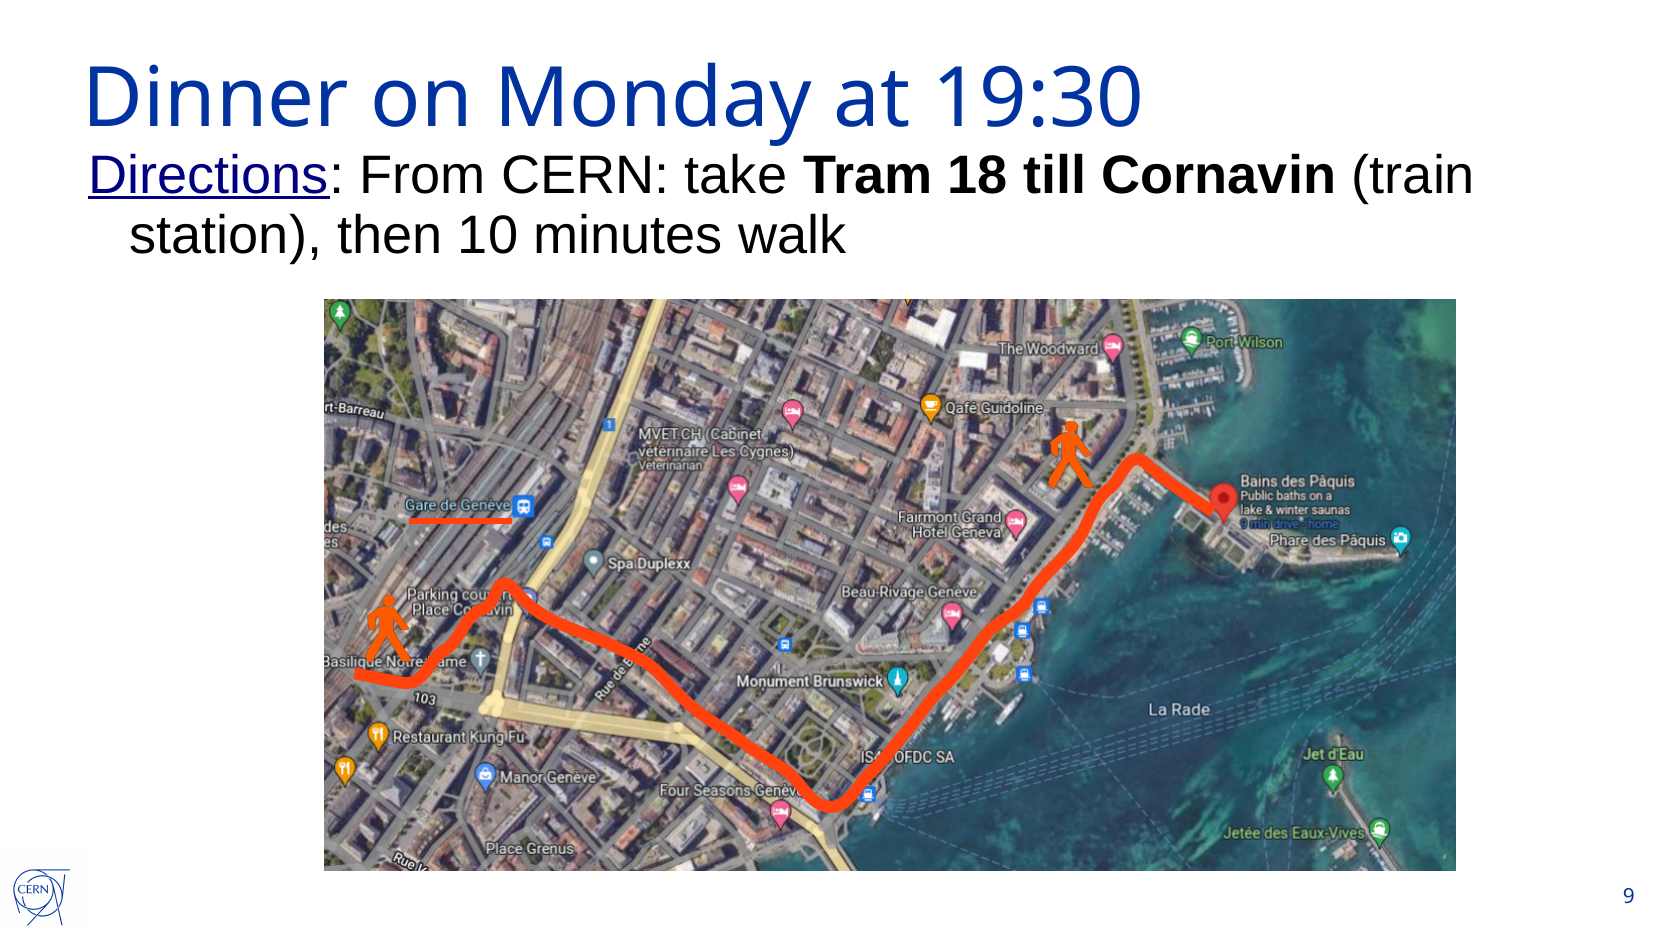

# Dinner on Monday at 19:30
Directions: From CERN: take Tram 18 till Cornavin (train station), then 10 minutes walk